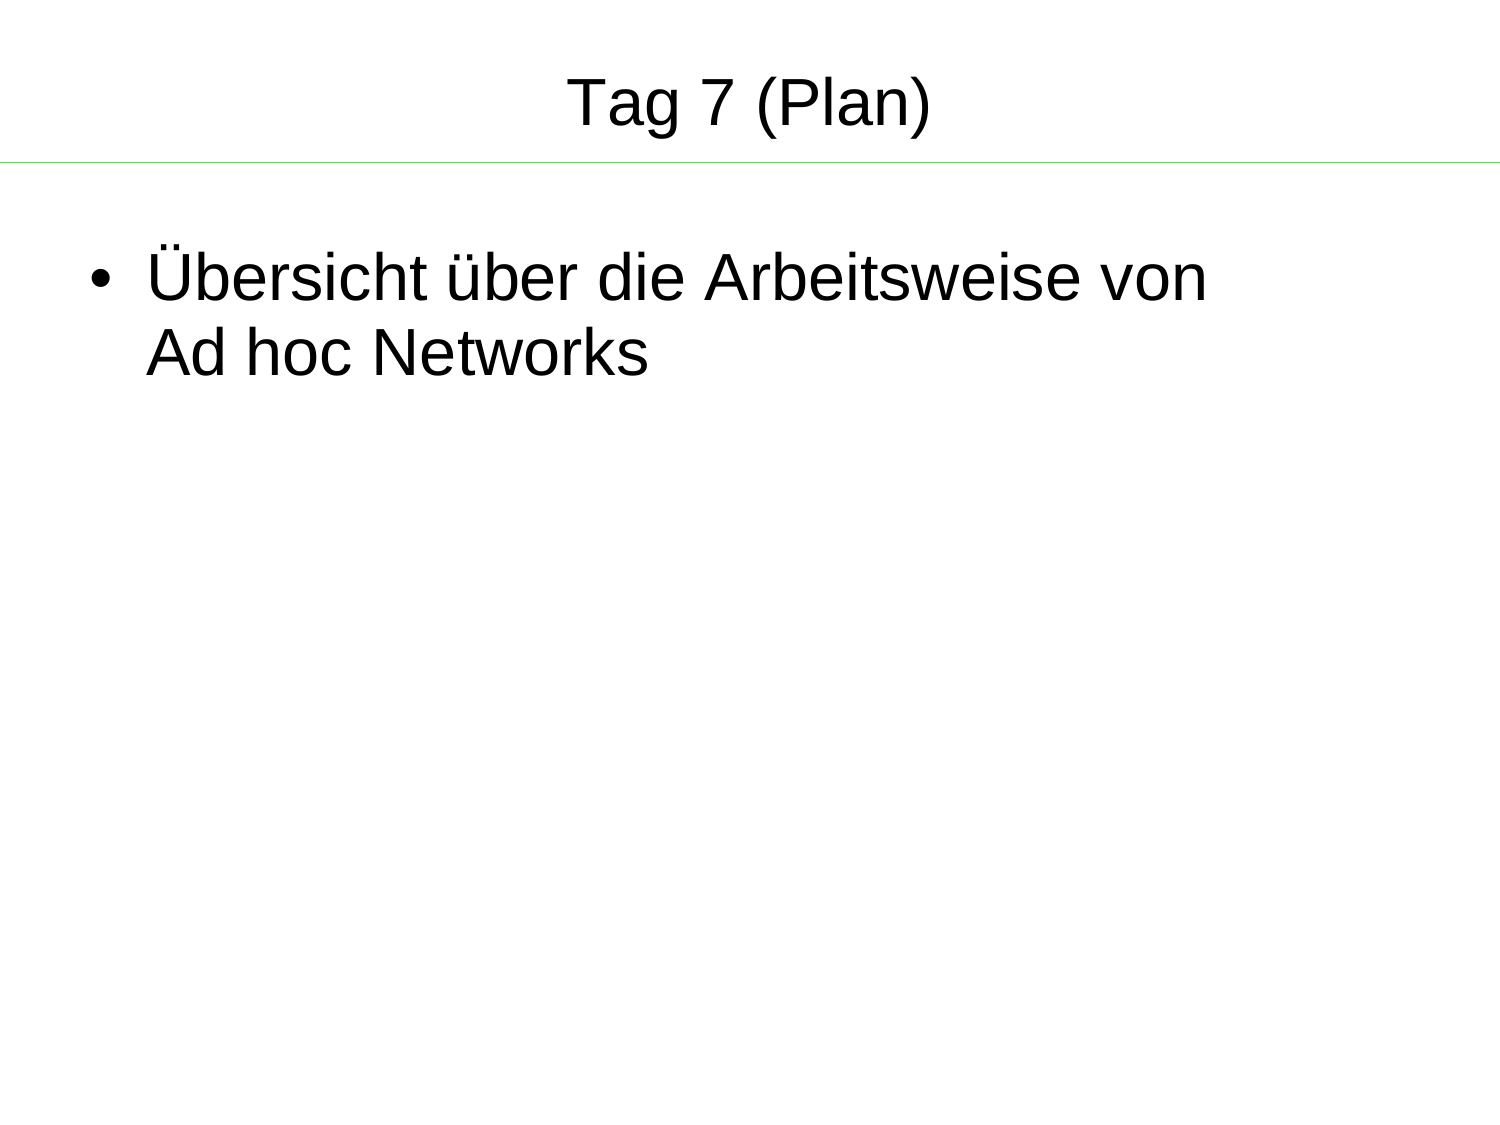

# Tag 7 (Plan)
Übersicht über die Arbeitsweise von
Ad hoc Networks